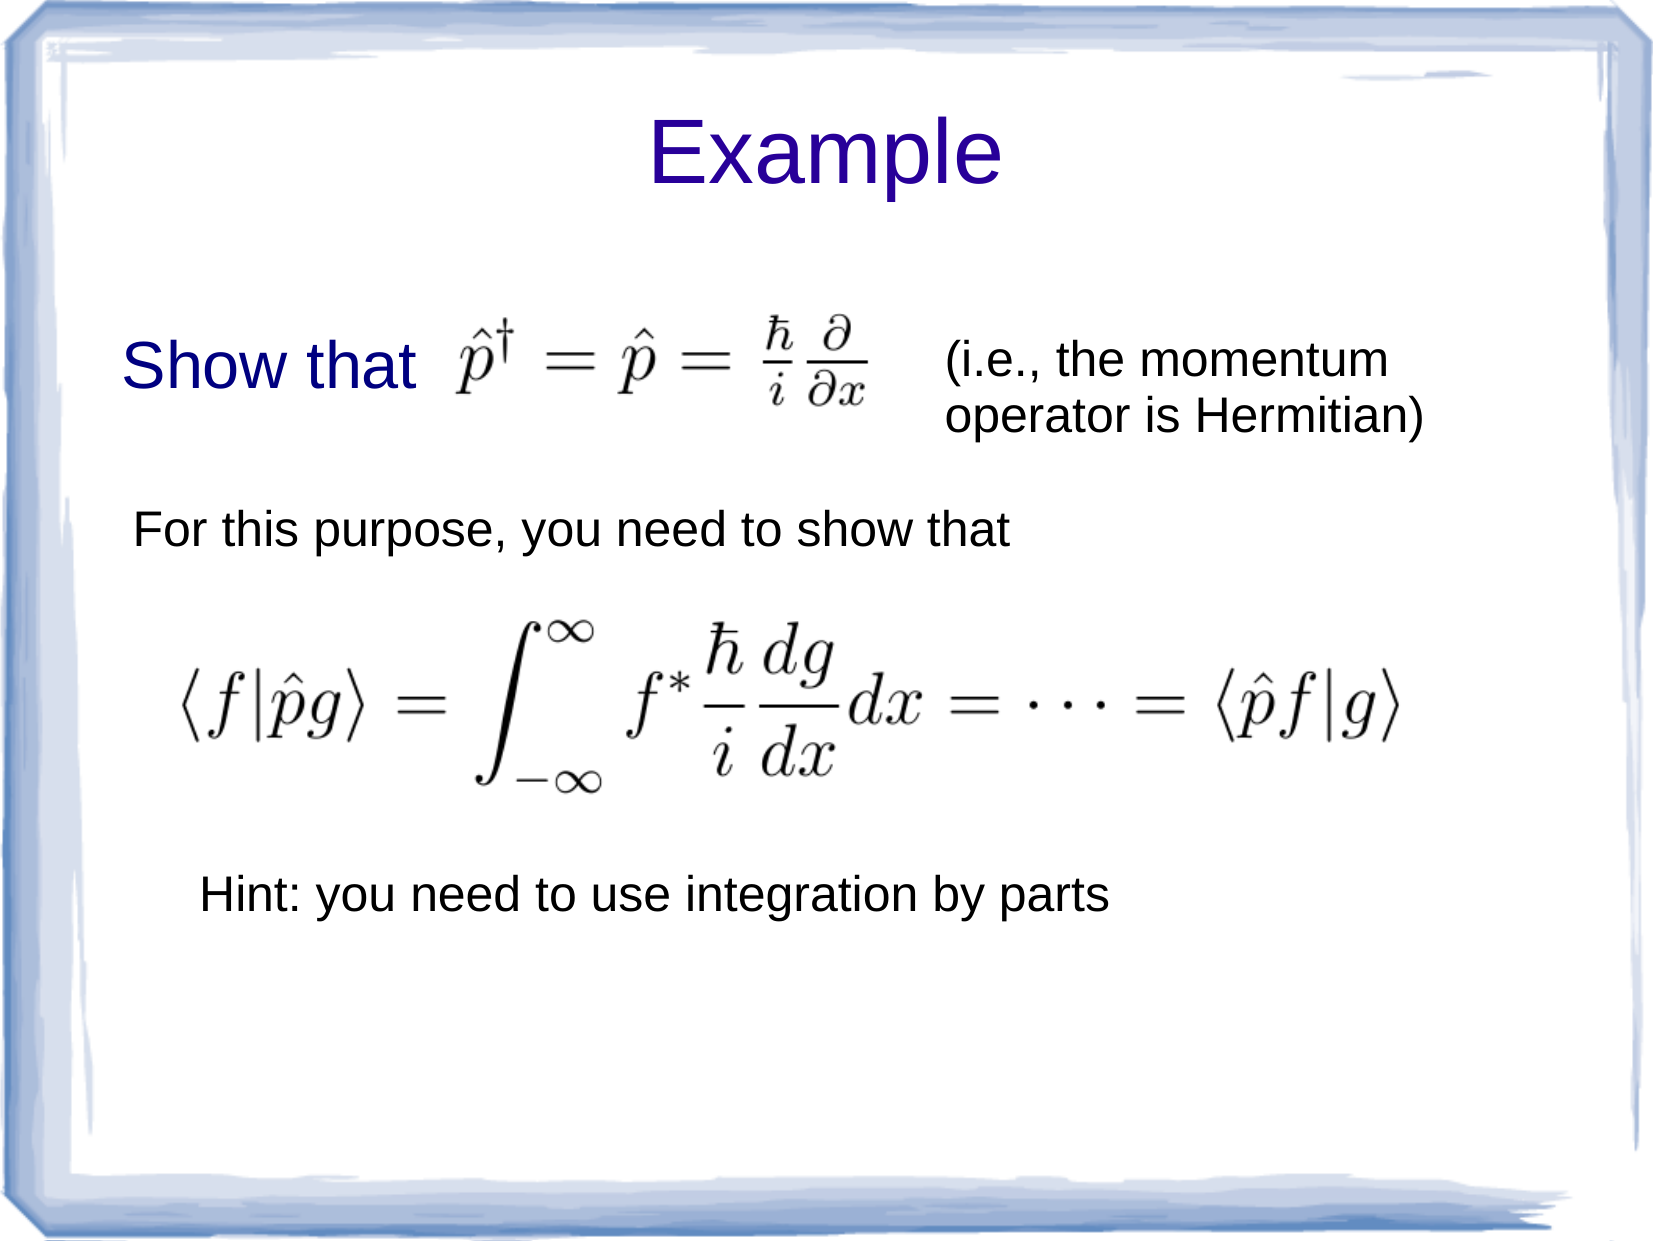

# Example
Show that
(i.e., the momentum operator is Hermitian)
For this purpose, you need to show that
Hint: you need to use integration by parts